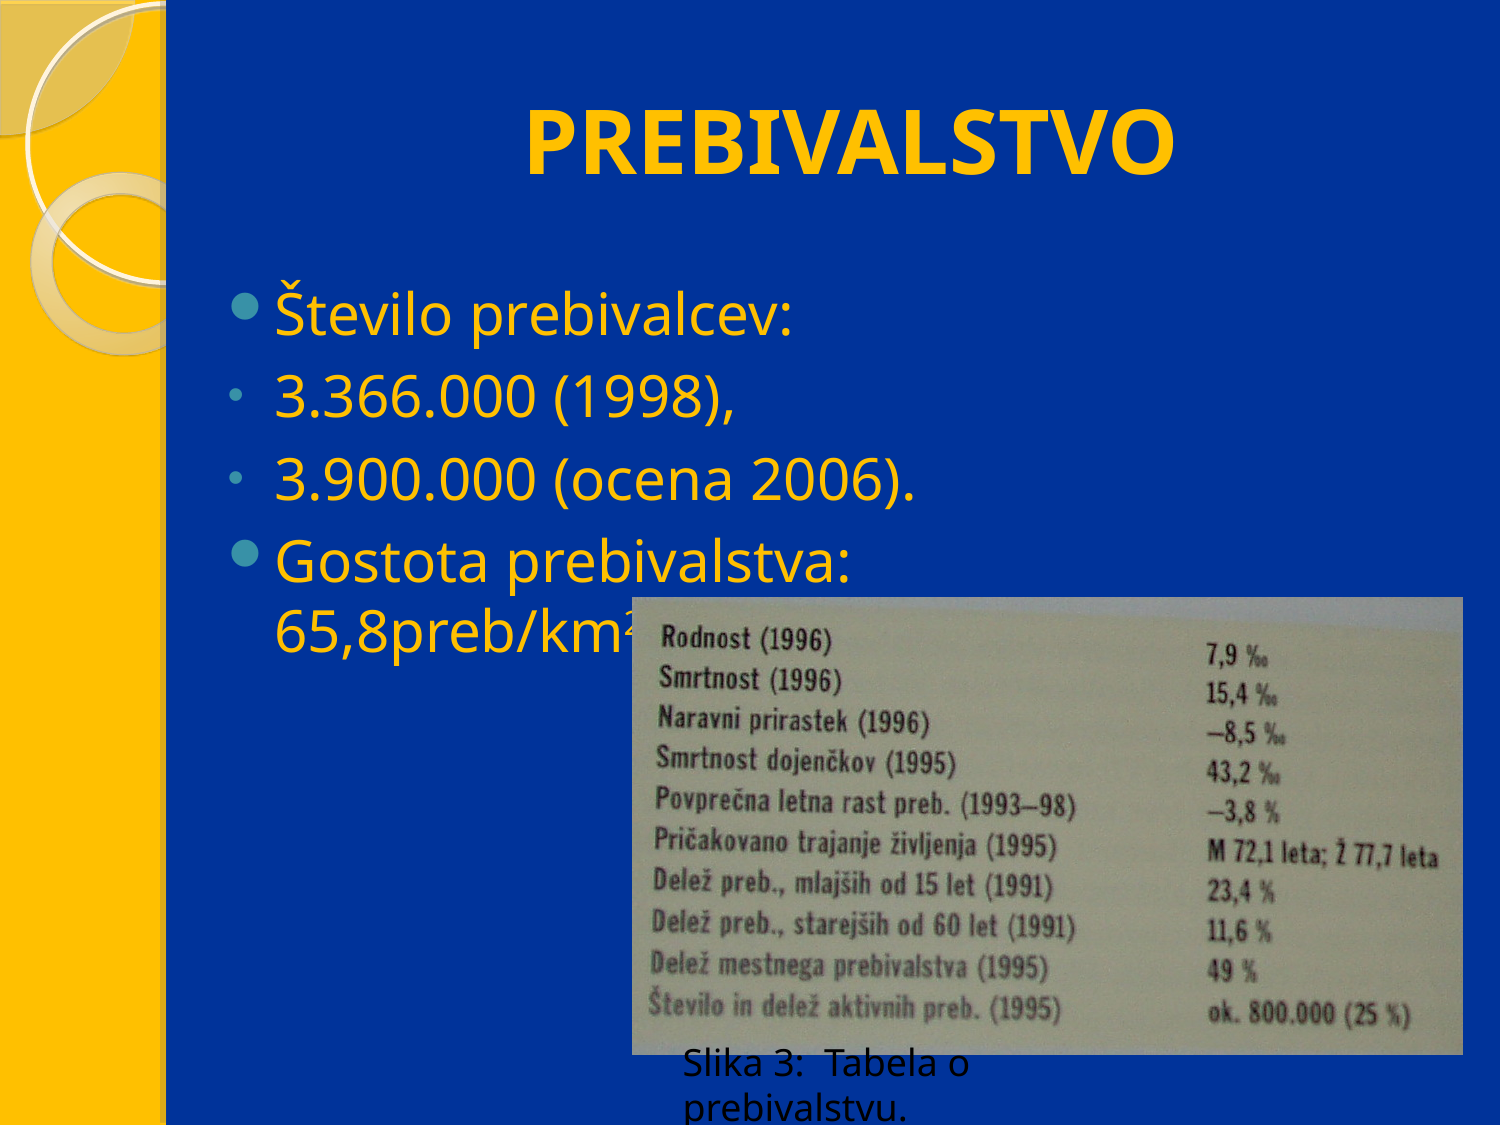

# PREBIVALSTVO
Število prebivalcev:
3.366.000 (1998),
3.900.000 (ocena 2006).
Gostota prebivalstva: 65,8preb/km2.
Slika 3: Tabela o prebivalstvu.